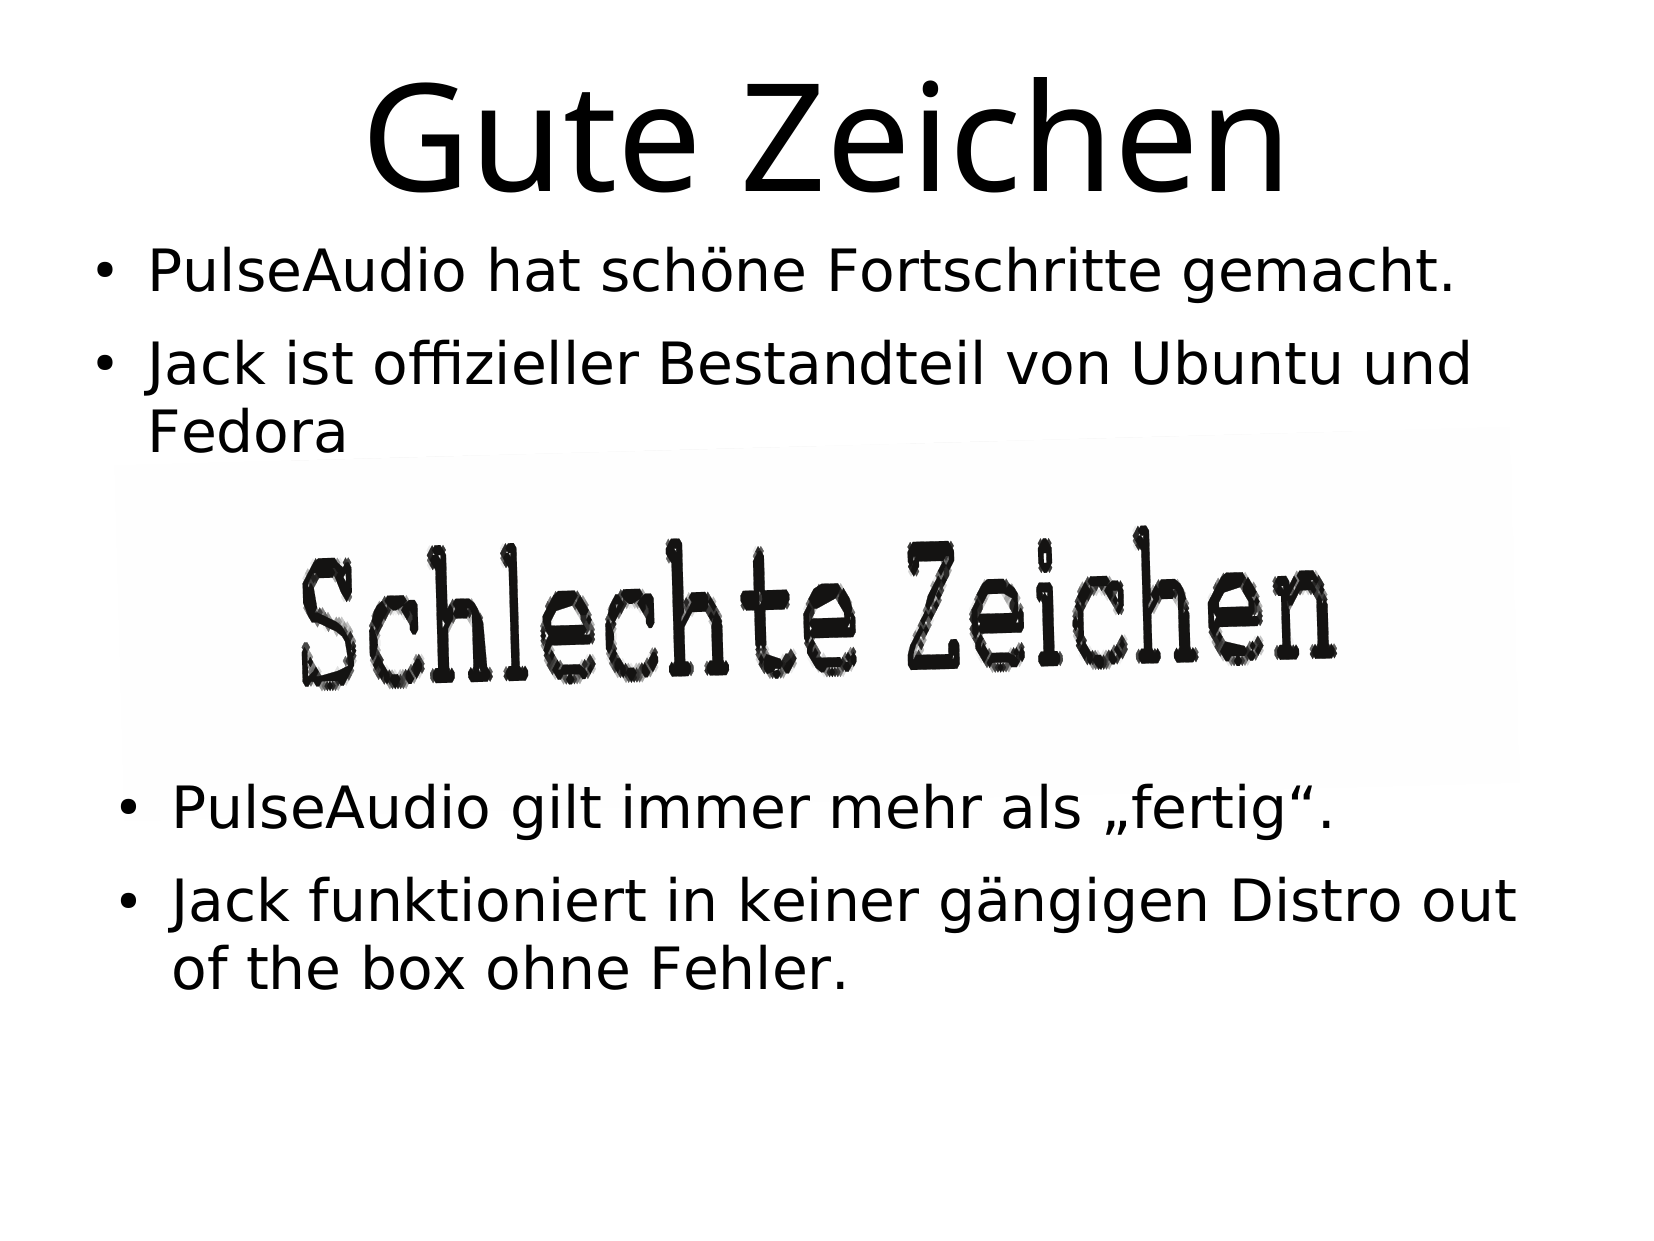

# Gute Zeichen
PulseAudio hat schöne Fortschritte gemacht.
Jack ist offizieller Bestandteil von Ubuntu und Fedora
PulseAudio gilt immer mehr als „fertig“.
Jack funktioniert in keiner gängigen Distro out of the box ohne Fehler.